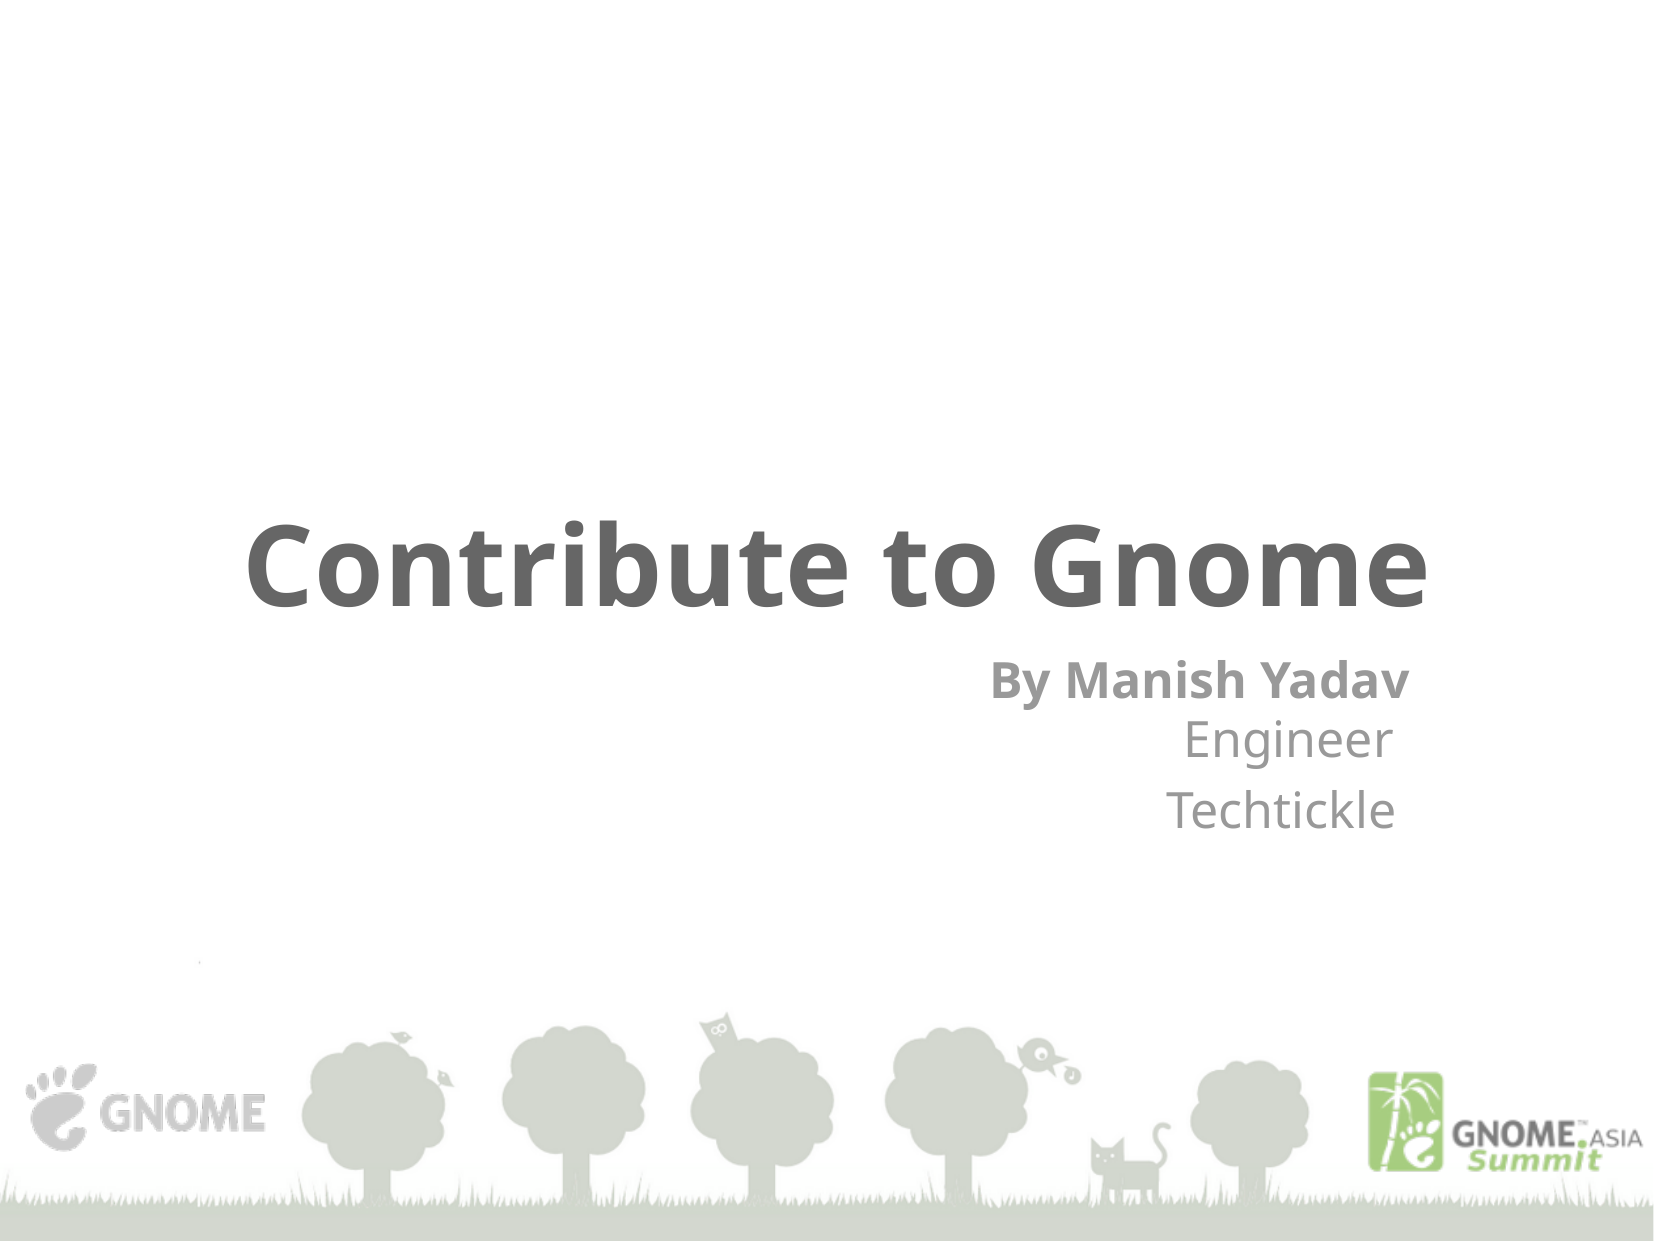

Contribute to Gnome
By Manish Yadav
Engineer
Techtickle